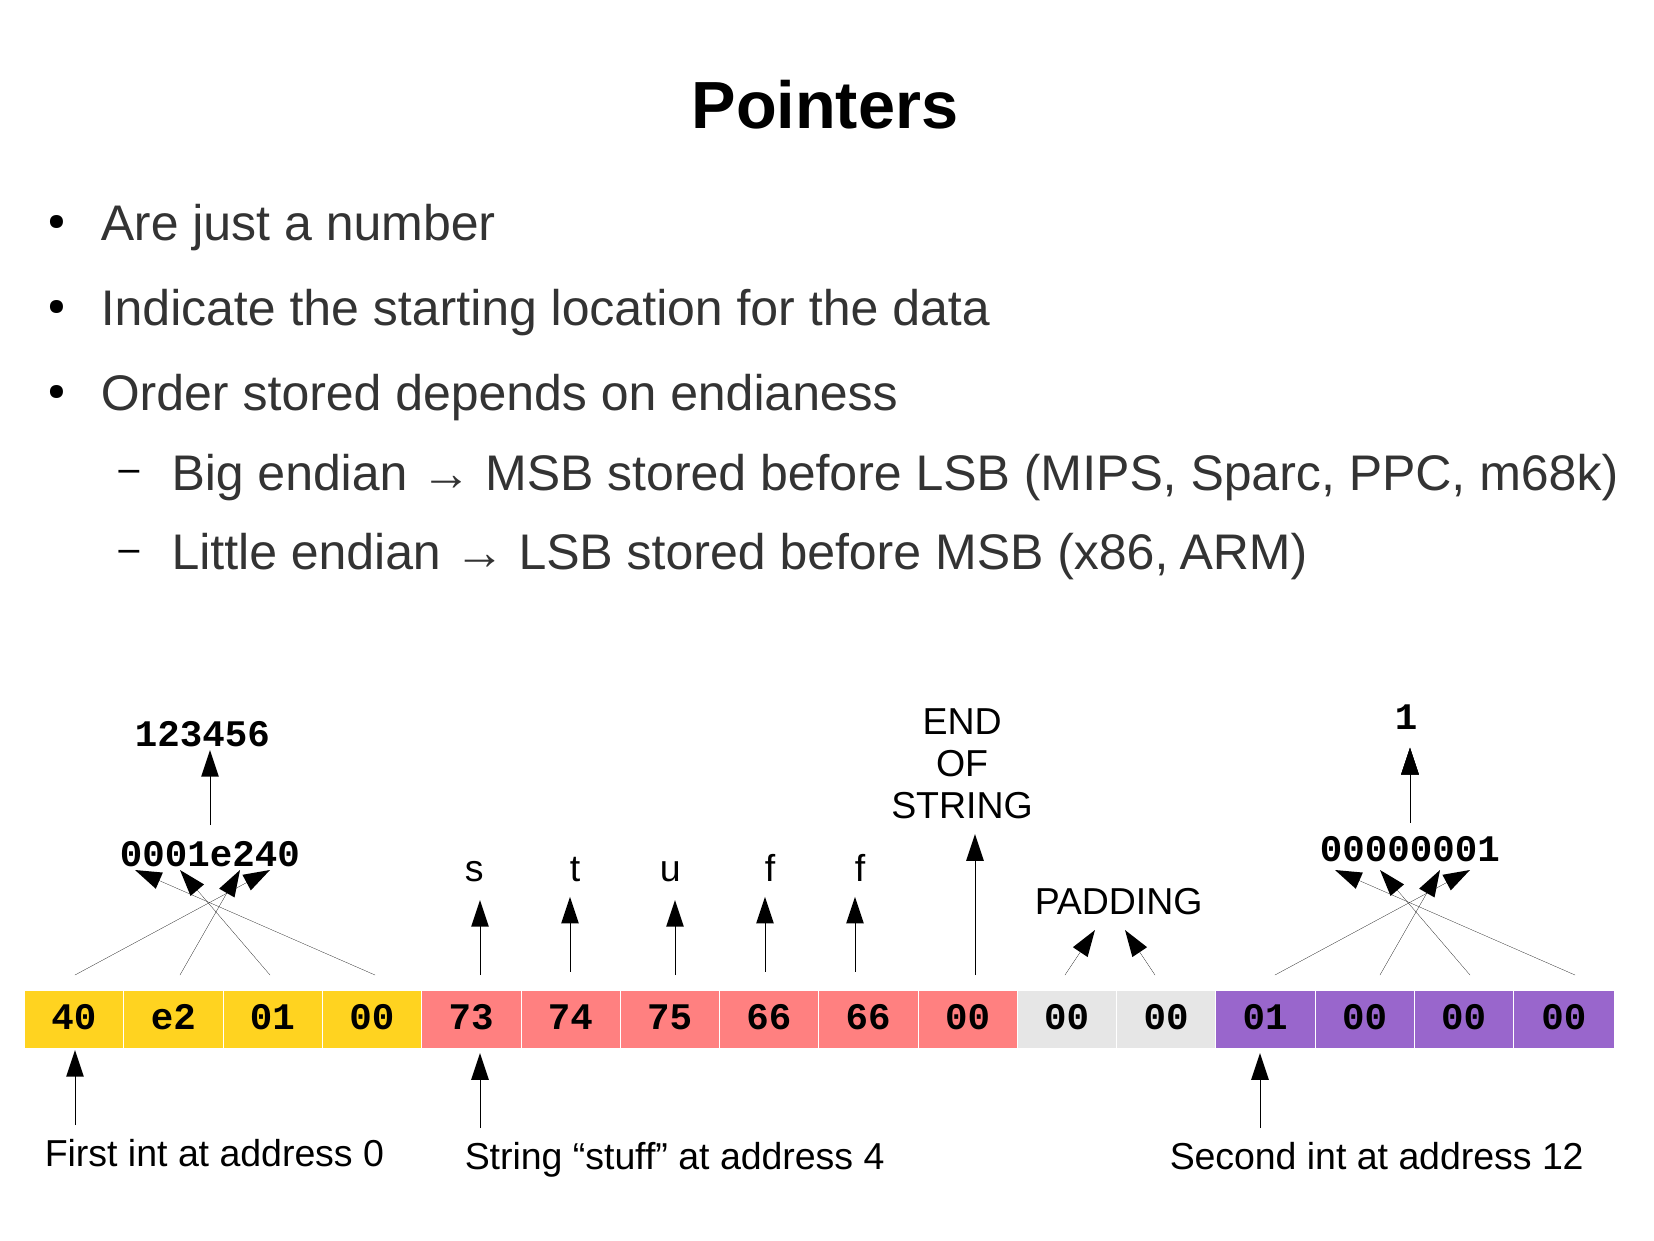

# Pointers
Are just a number
Indicate the starting location for the data
Order stored depends on endianess
Big endian → MSB stored before LSB (MIPS, Sparc, PPC, m68k)
Little endian → LSB stored before MSB (x86, ARM)
1
END
OF
STRING
123456
00000001
0001e240
s
t
u
f
f
PADDING
| 40 | e2 | 01 | 00 | 73 | 74 | 75 | 66 | 66 | 00 | 00 | 00 | 01 | 00 | 00 | 00 |
| --- | --- | --- | --- | --- | --- | --- | --- | --- | --- | --- | --- | --- | --- | --- | --- |
First int at address 0
String “stuff” at address 4
Second int at address 12